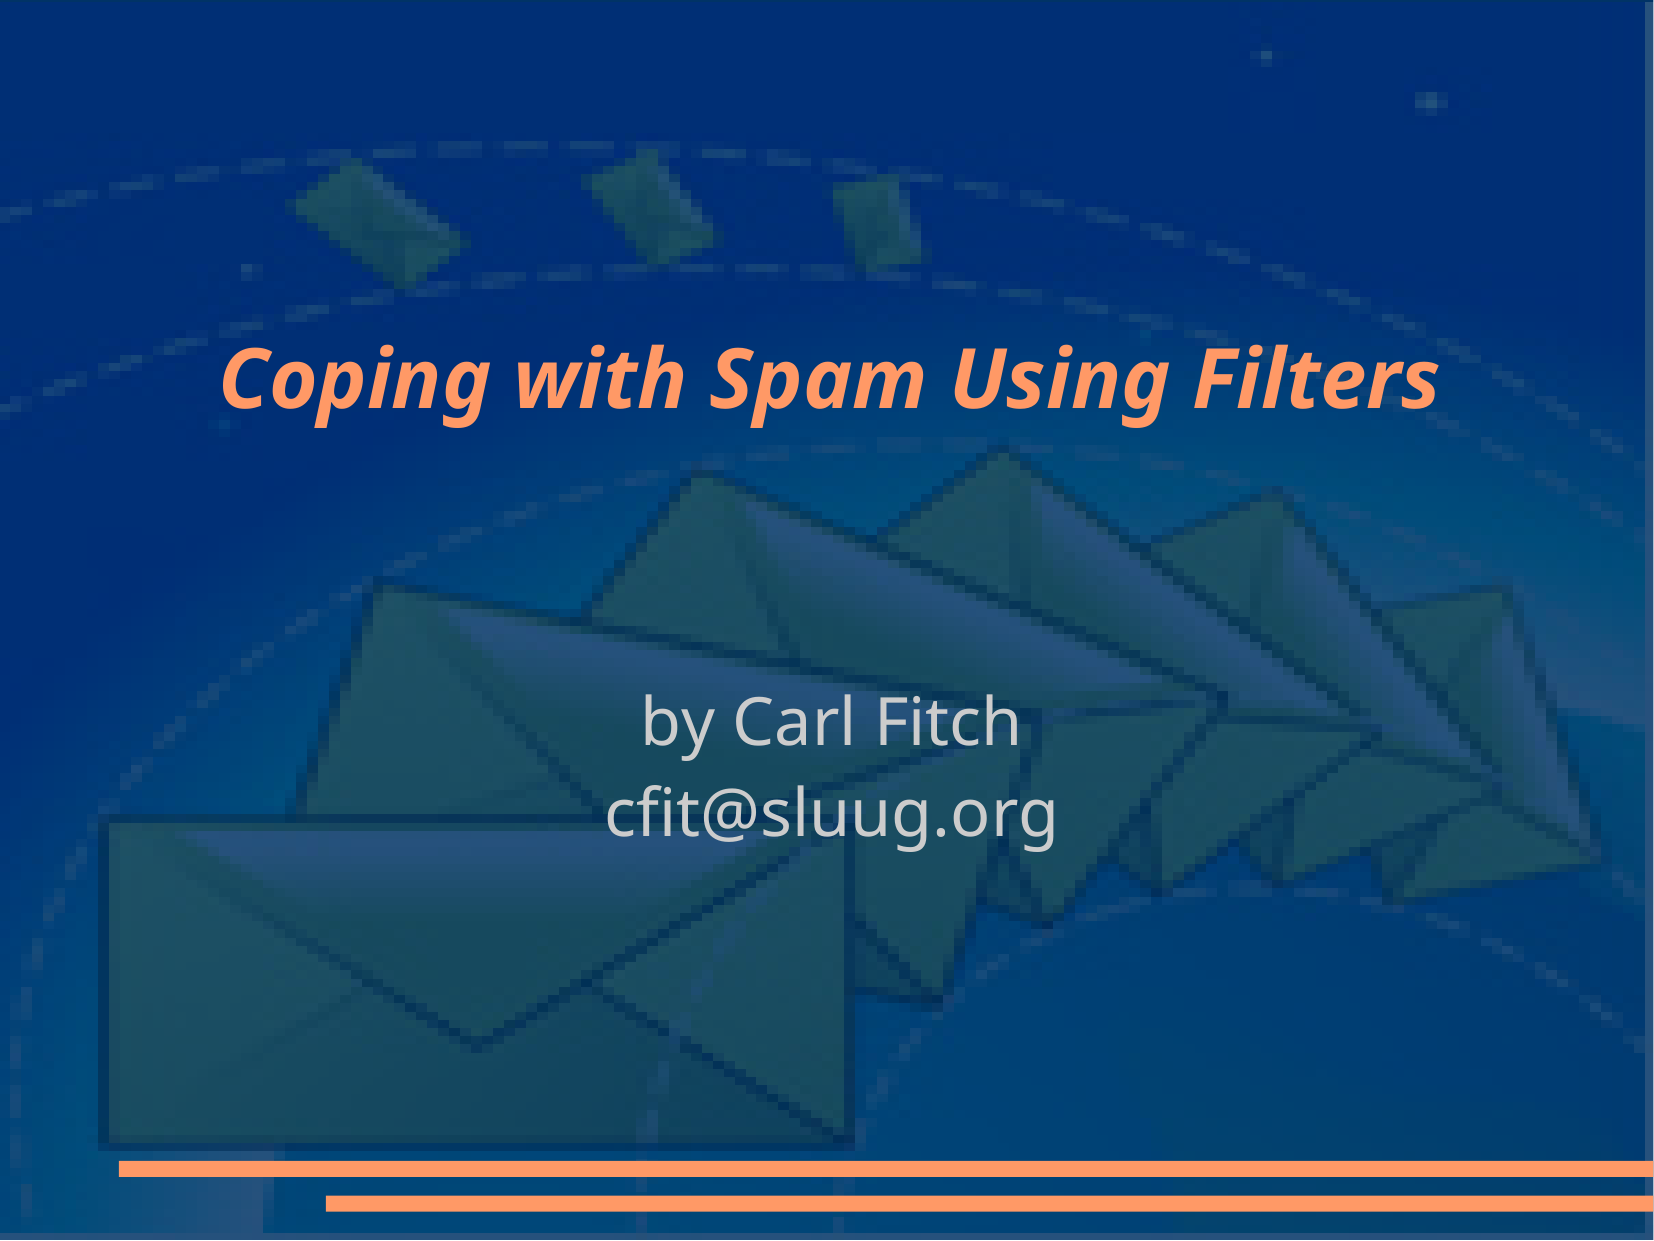

# Coping with Spam Using Filters
by Carl Fitch
cfit@sluug.org